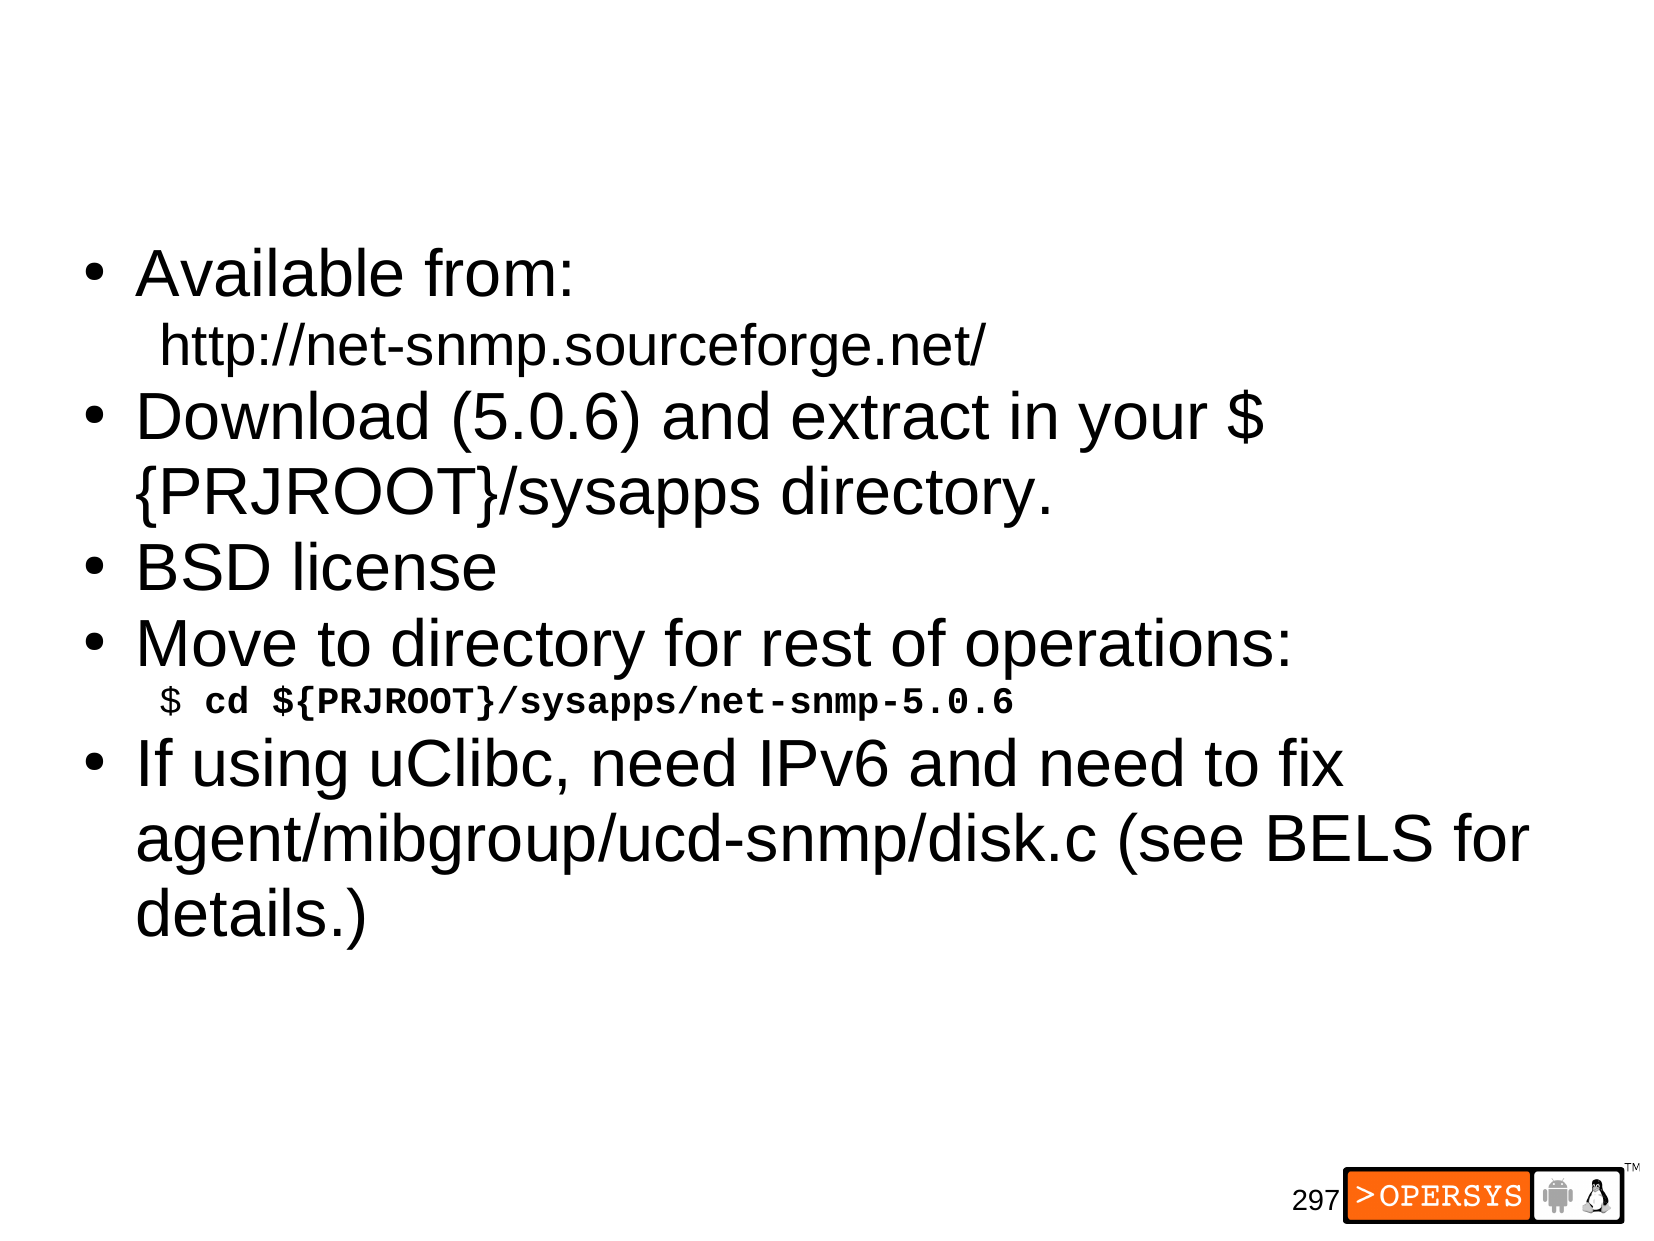

# Available from:
http://net-snmp.sourceforge.net/
Download (5.0.6) and extract in your ${PRJROOT}/sysapps directory.
BSD license
Move to directory for rest of operations:
$ cd ${PRJROOT}/sysapps/net-snmp-5.0.6
If using uClibc, need IPv6 and need to fix agent/mibgroup/ucd-snmp/disk.c (see BELS for details.)